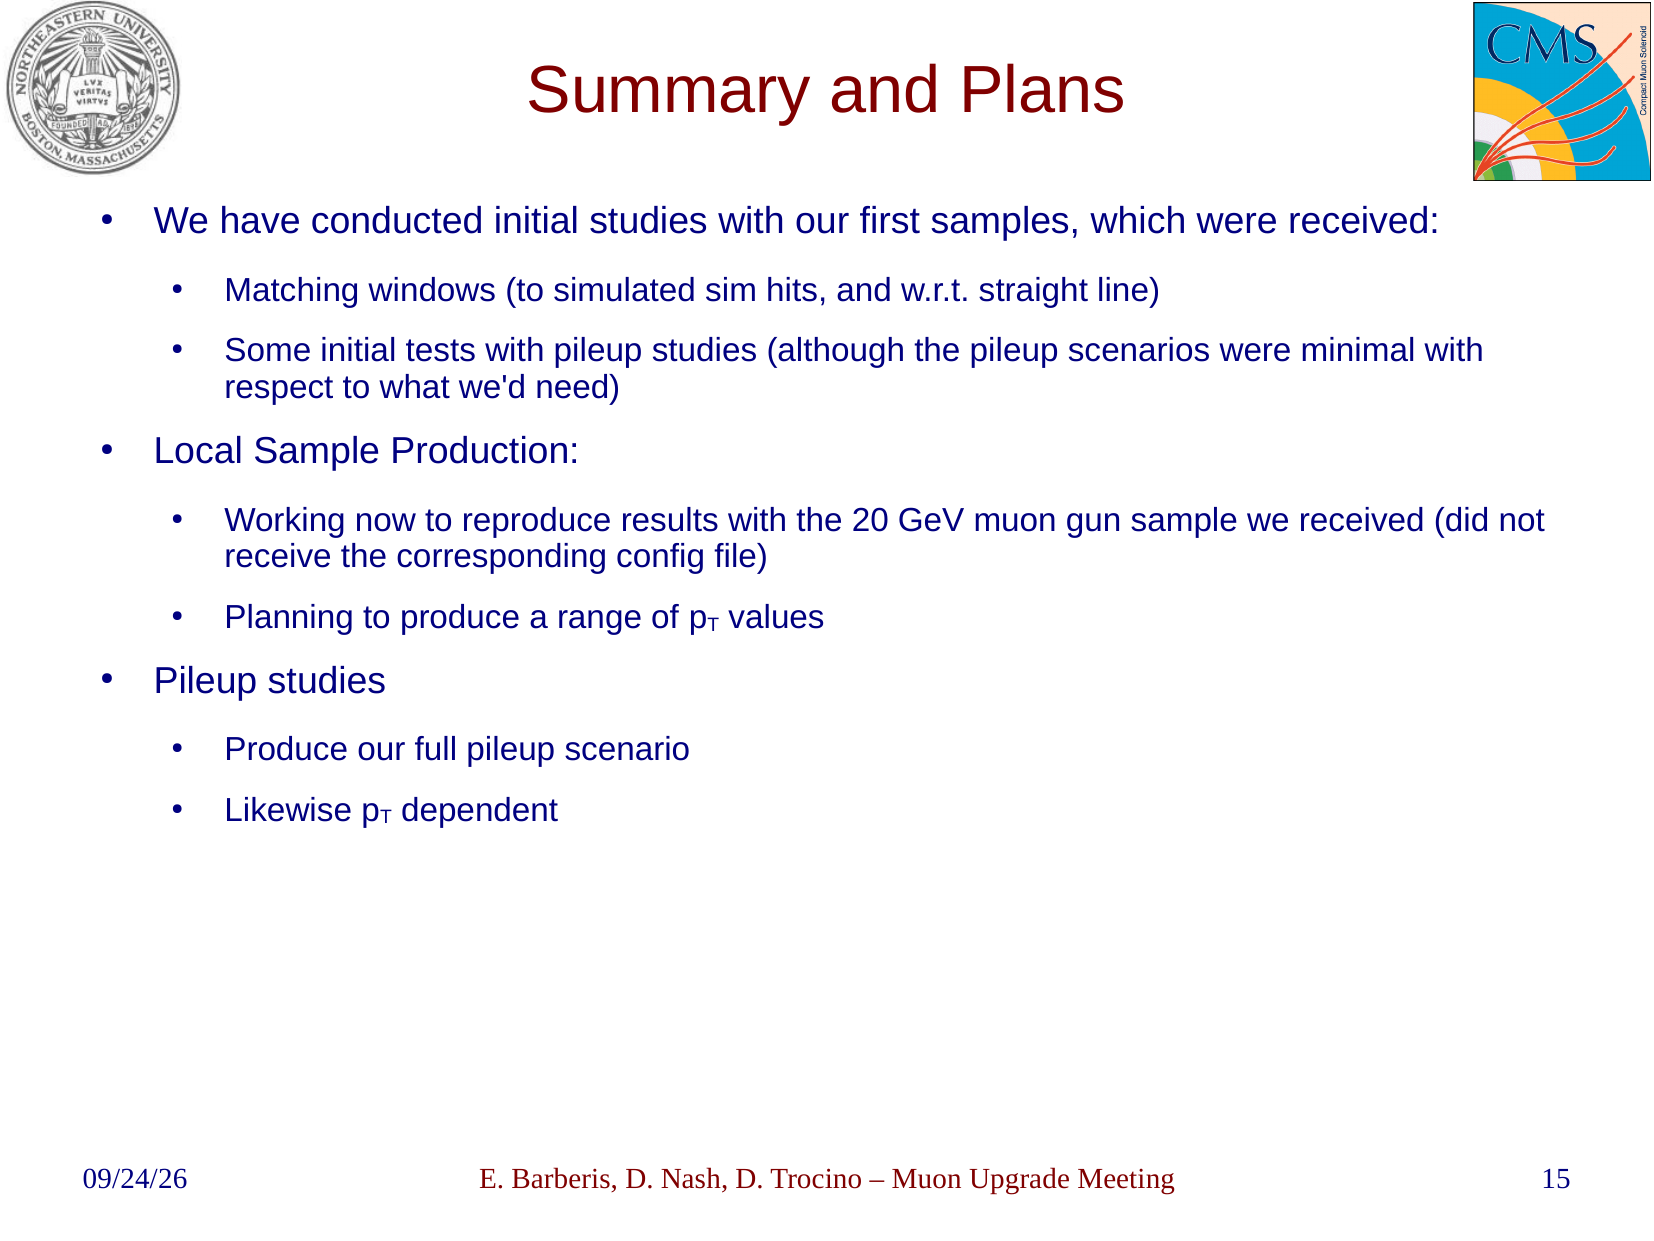

# Summary and Plans
We have conducted initial studies with our first samples, which were received:
Matching windows (to simulated sim hits, and w.r.t. straight line)
Some initial tests with pileup studies (although the pileup scenarios were minimal with respect to what we'd need)
Local Sample Production:
Working now to reproduce results with the 20 GeV muon gun sample we received (did not receive the corresponding config file)
Planning to produce a range of pT values
Pileup studies
Produce our full pileup scenario
Likewise pT dependent
D. Trocino - Meeting
15